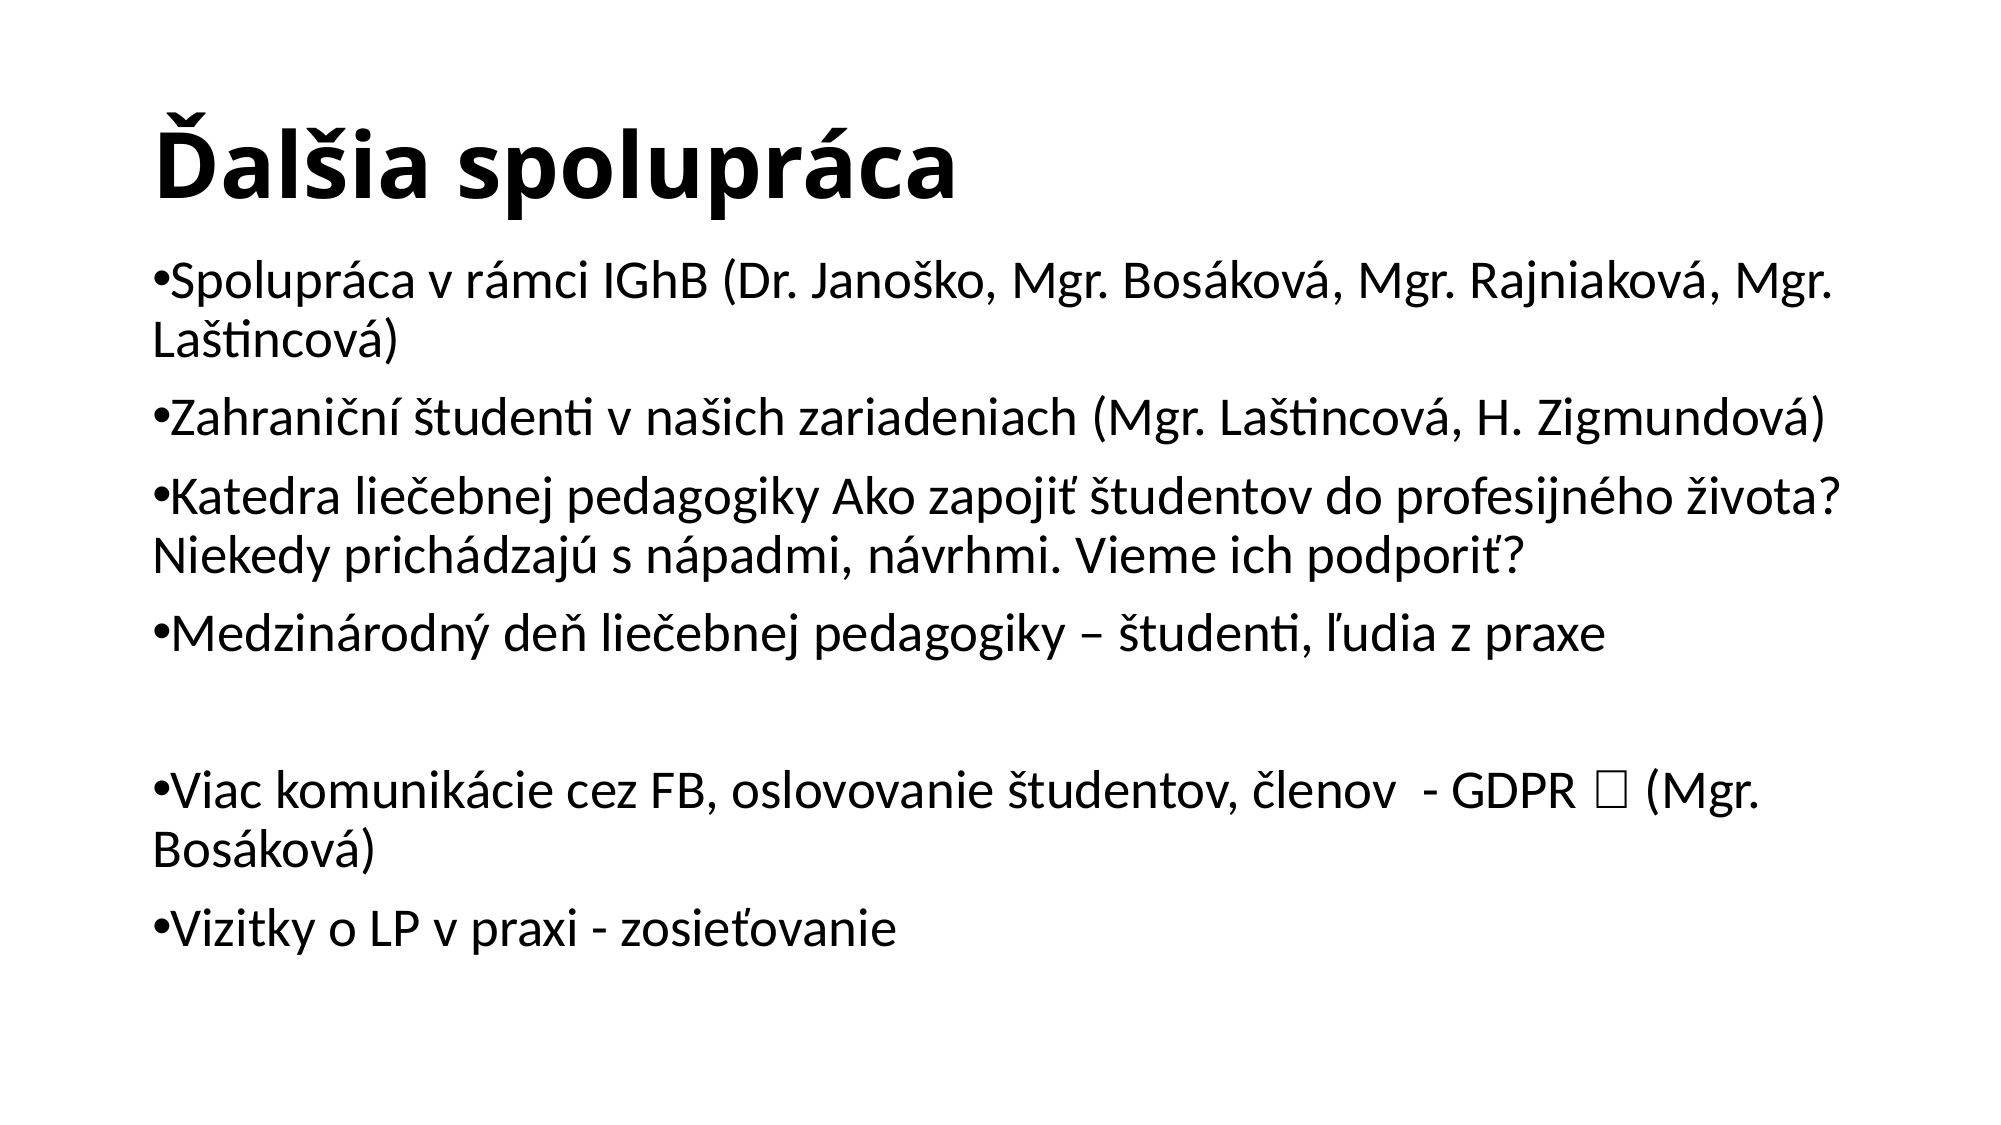

# Ďalšia spolupráca
Spolupráca v rámci IGhB (Dr. Janoško, Mgr. Bosáková, Mgr. Rajniaková, Mgr. Laštincová)
Zahraniční študenti v našich zariadeniach (Mgr. Laštincová, H. Zigmundová)
Katedra liečebnej pedagogiky Ako zapojiť študentov do profesijného života? Niekedy prichádzajú s nápadmi, návrhmi. Vieme ich podporiť?
Medzinárodný deň liečebnej pedagogiky – študenti, ľudia z praxe
Viac komunikácie cez FB, oslovovanie študentov, členov - GDPR  (Mgr. Bosáková)
Vizitky o LP v praxi - zosieťovanie